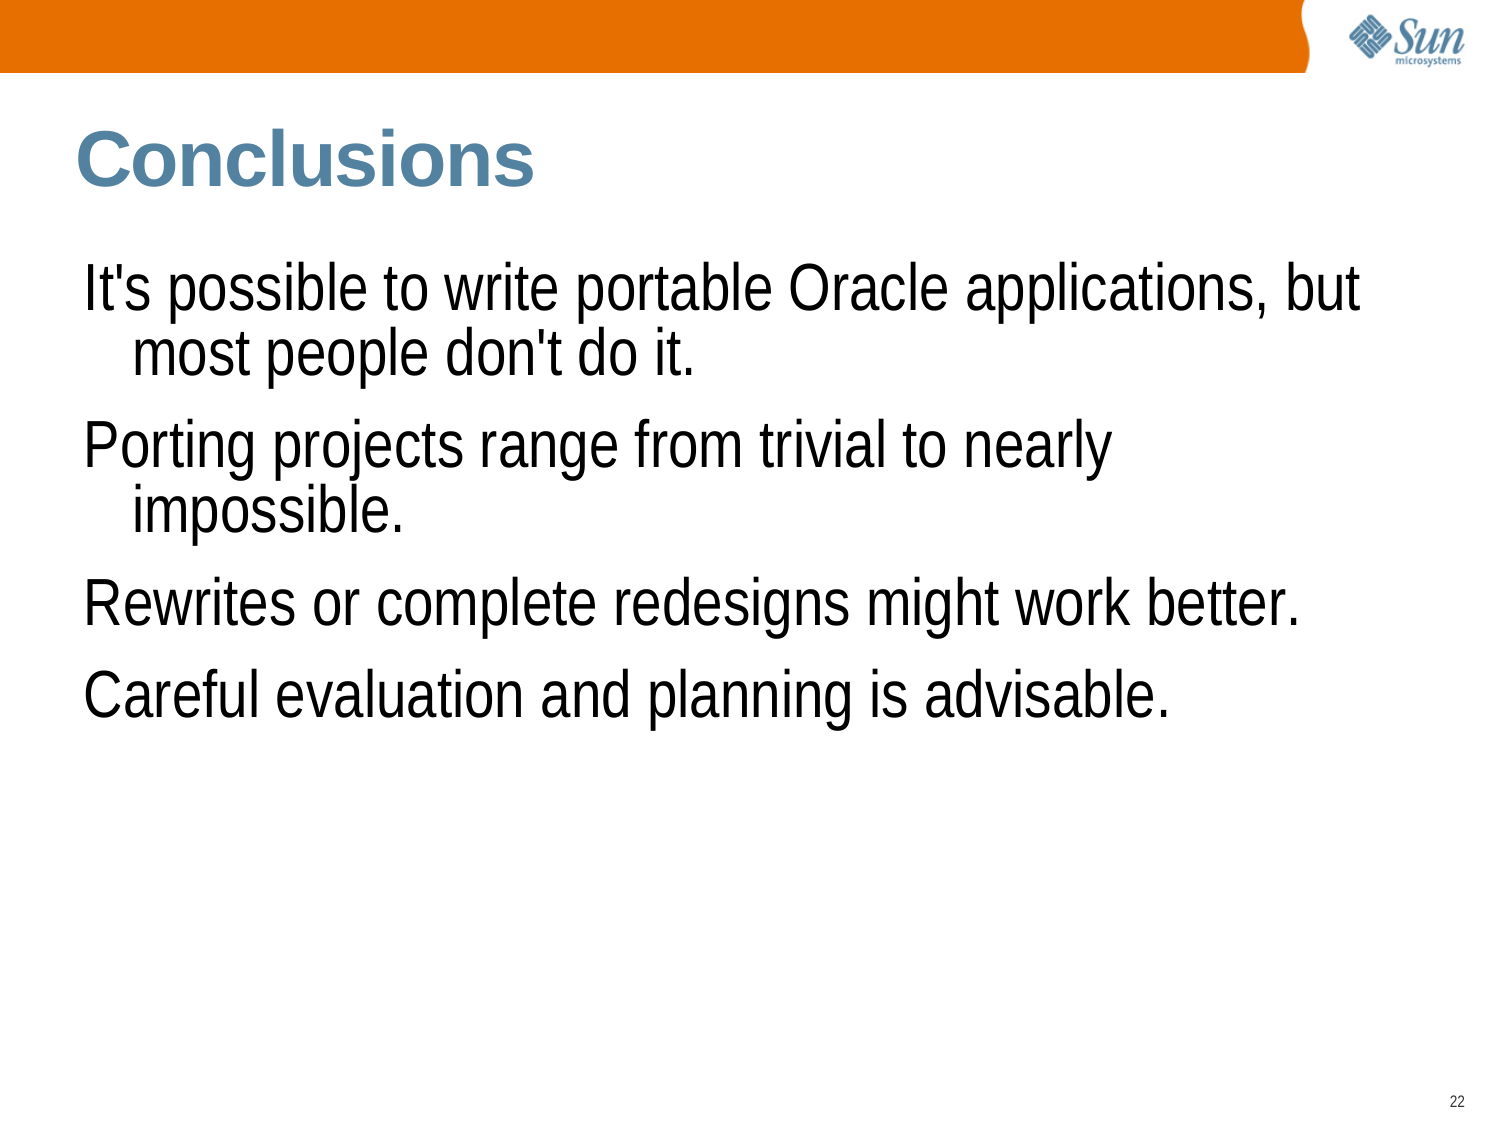

# Conclusions
It's possible to write portable Oracle applications, but most people don't do it.
Porting projects range from trivial to nearly impossible.
Rewrites or complete redesigns might work better.
Careful evaluation and planning is advisable.